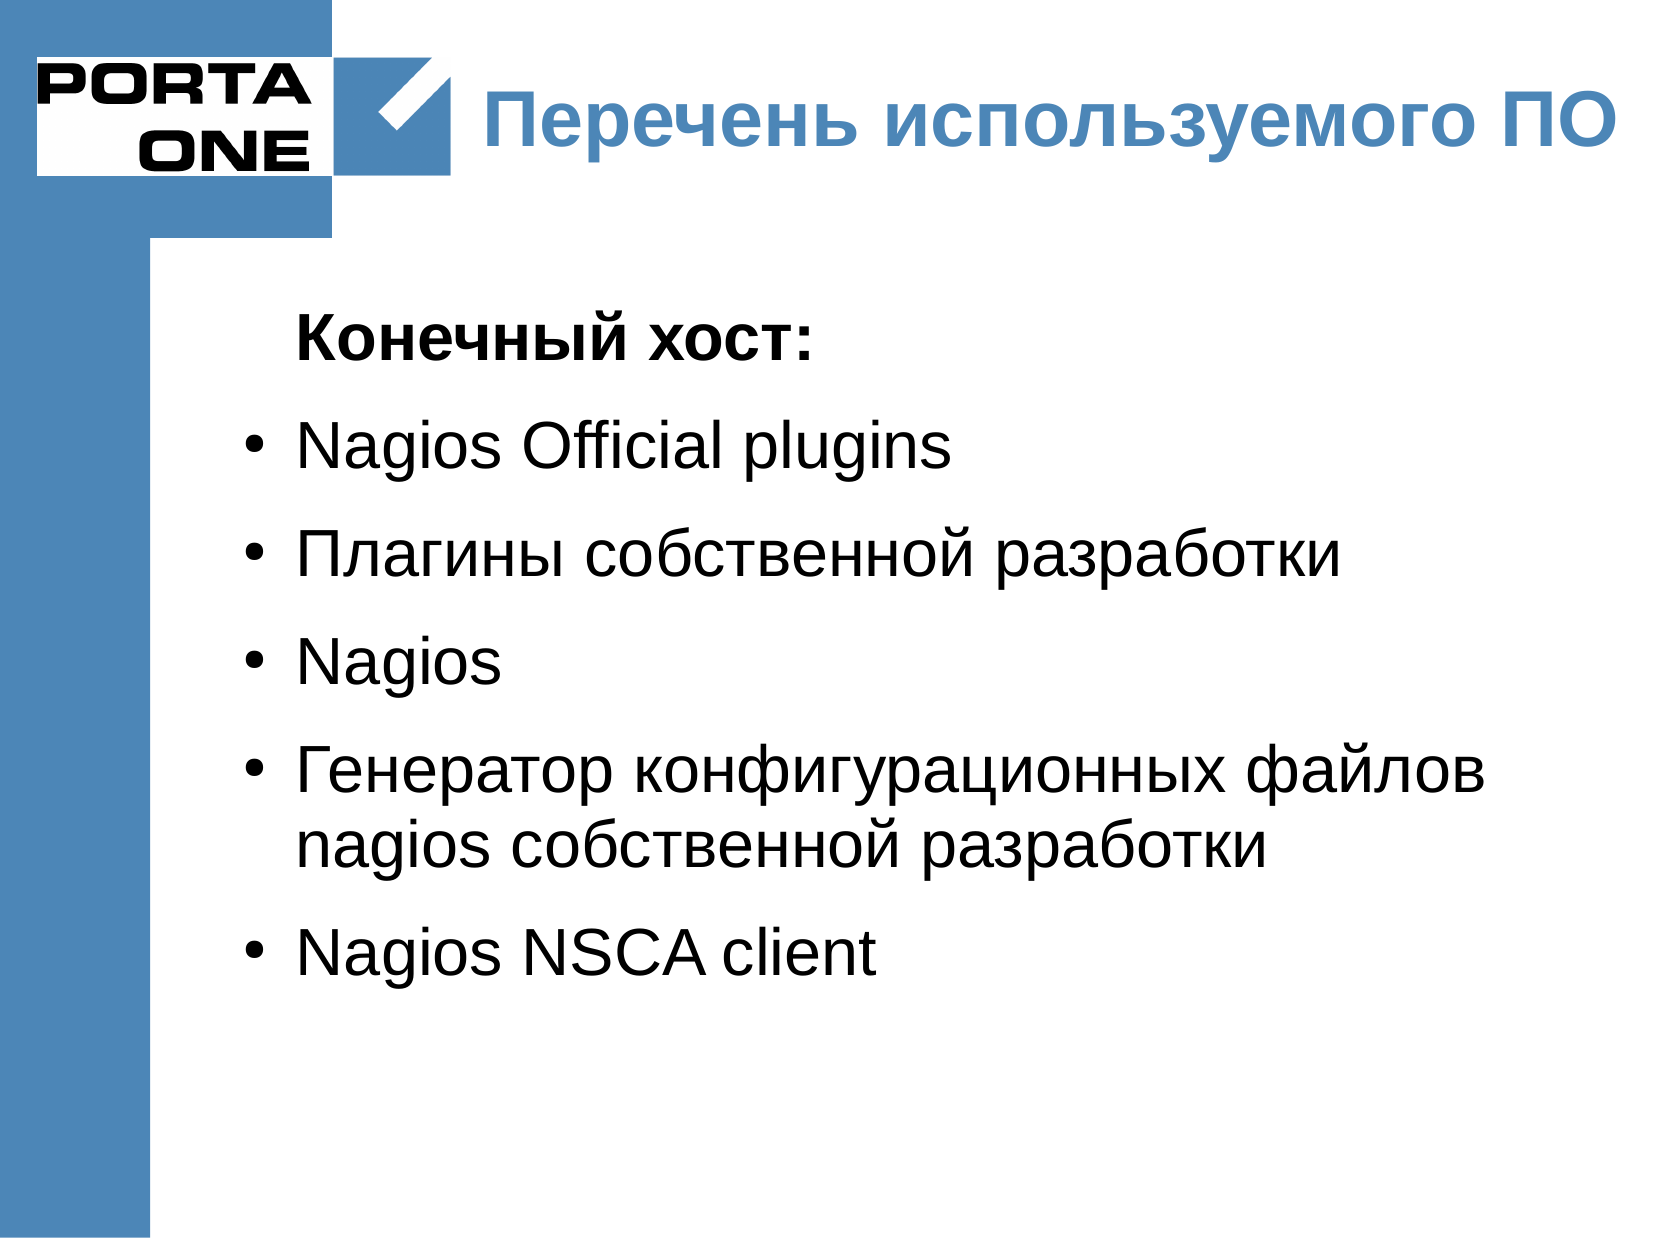

Перечень используемого ПО
# Конечный хост:
Nagios Official plugins
Плагины собственной разработки
Nagios
Генератор конфигурационных файлов nagios собственной разработки
Nagios NSCA client